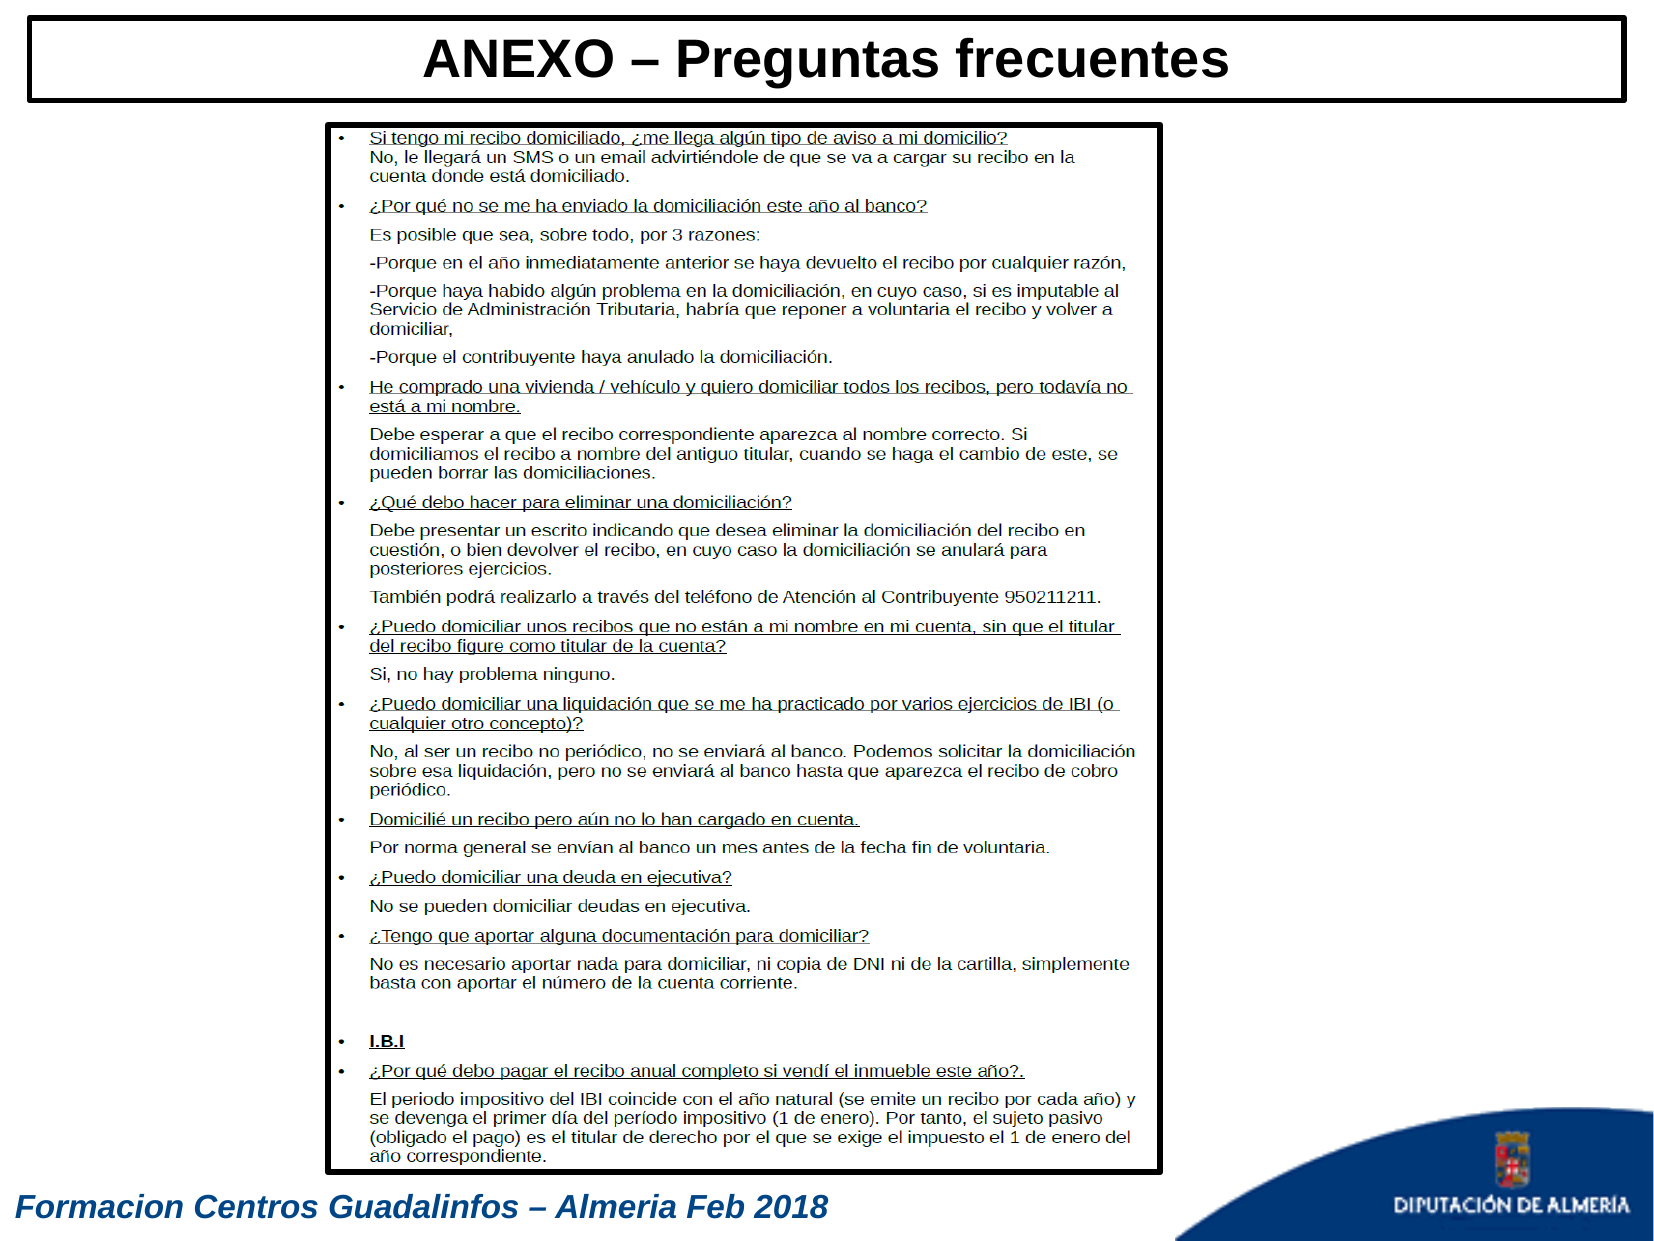

ANEXO – Preguntas frecuentes
Formacion Centros Guadalinfos – Almeria Feb 2018